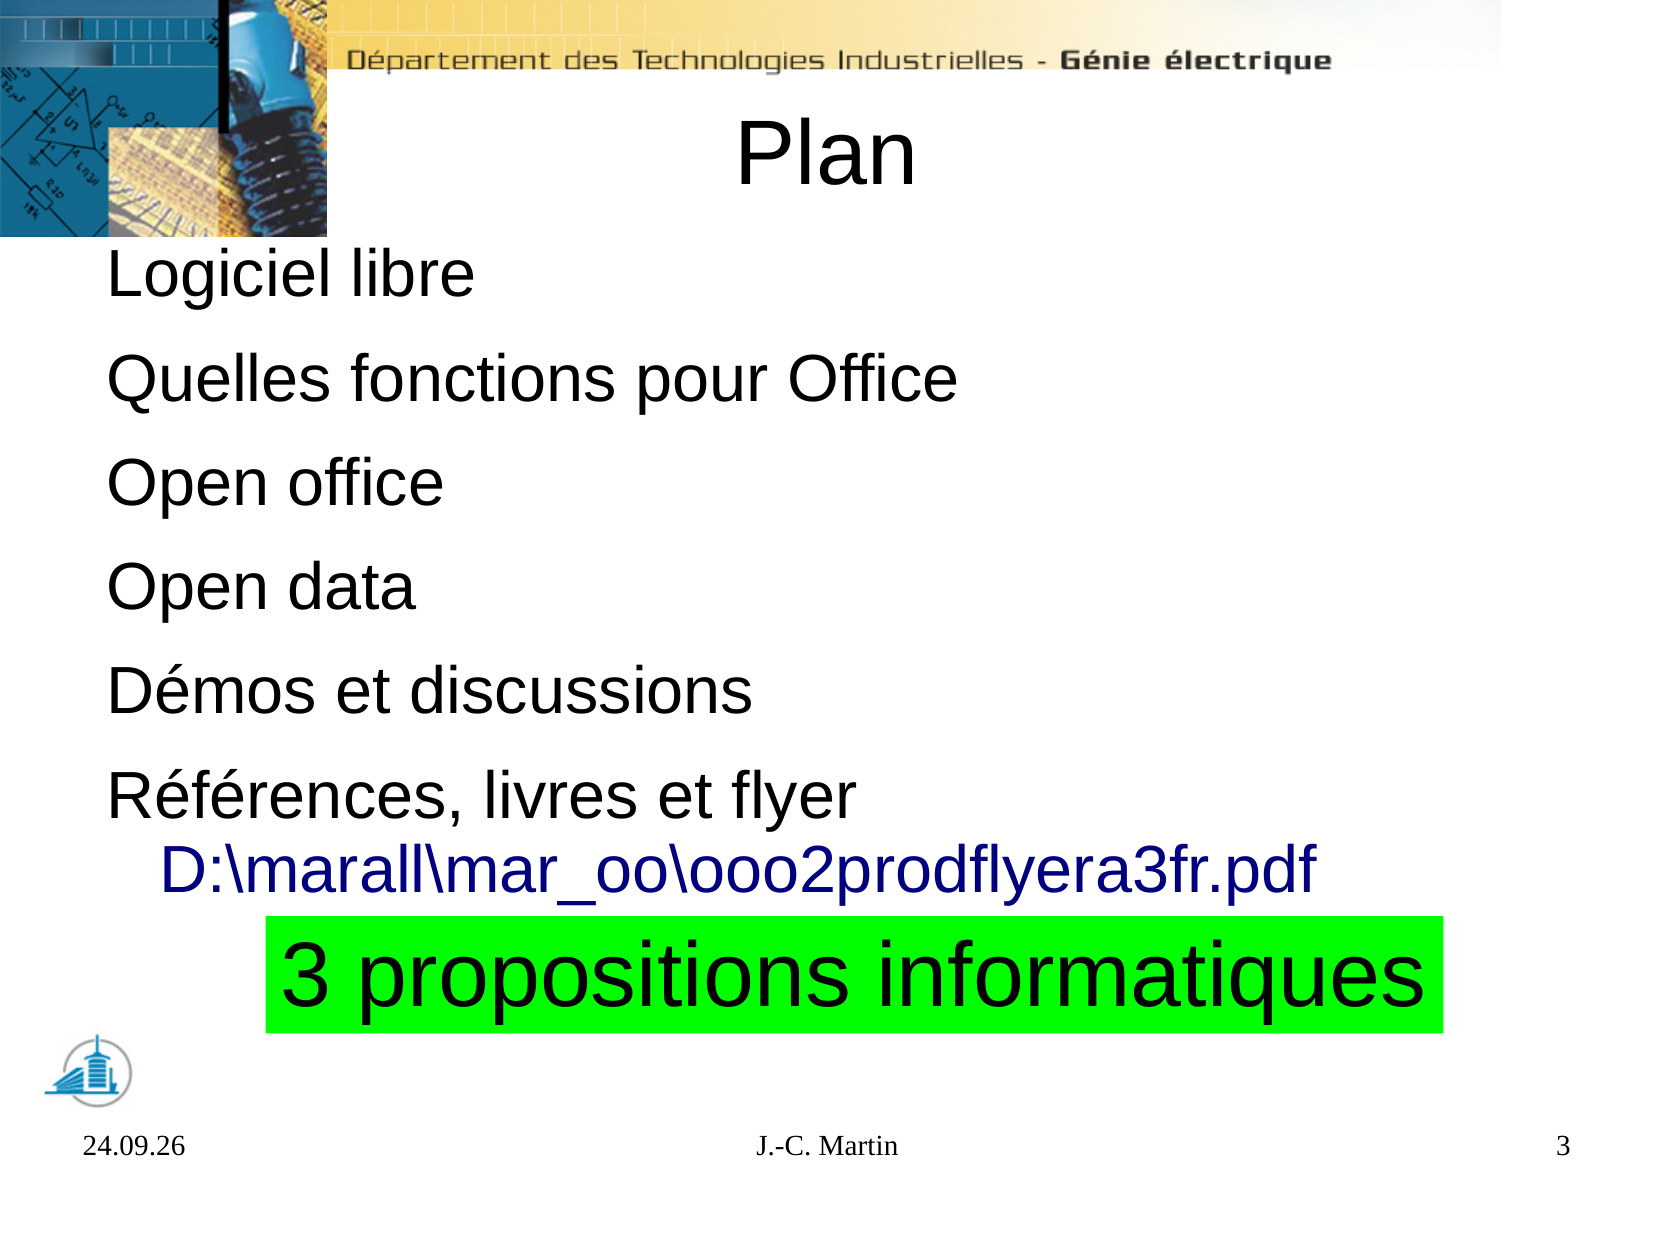

# Plan
Logiciel libre
Quelles fonctions pour Office
Open office
Open data
Démos et discussions
Références, livres et flyer D:\marall\mar_oo\ooo2prodflyera3fr.pdf
3 propositions informatiques
J.-C. Martin
3